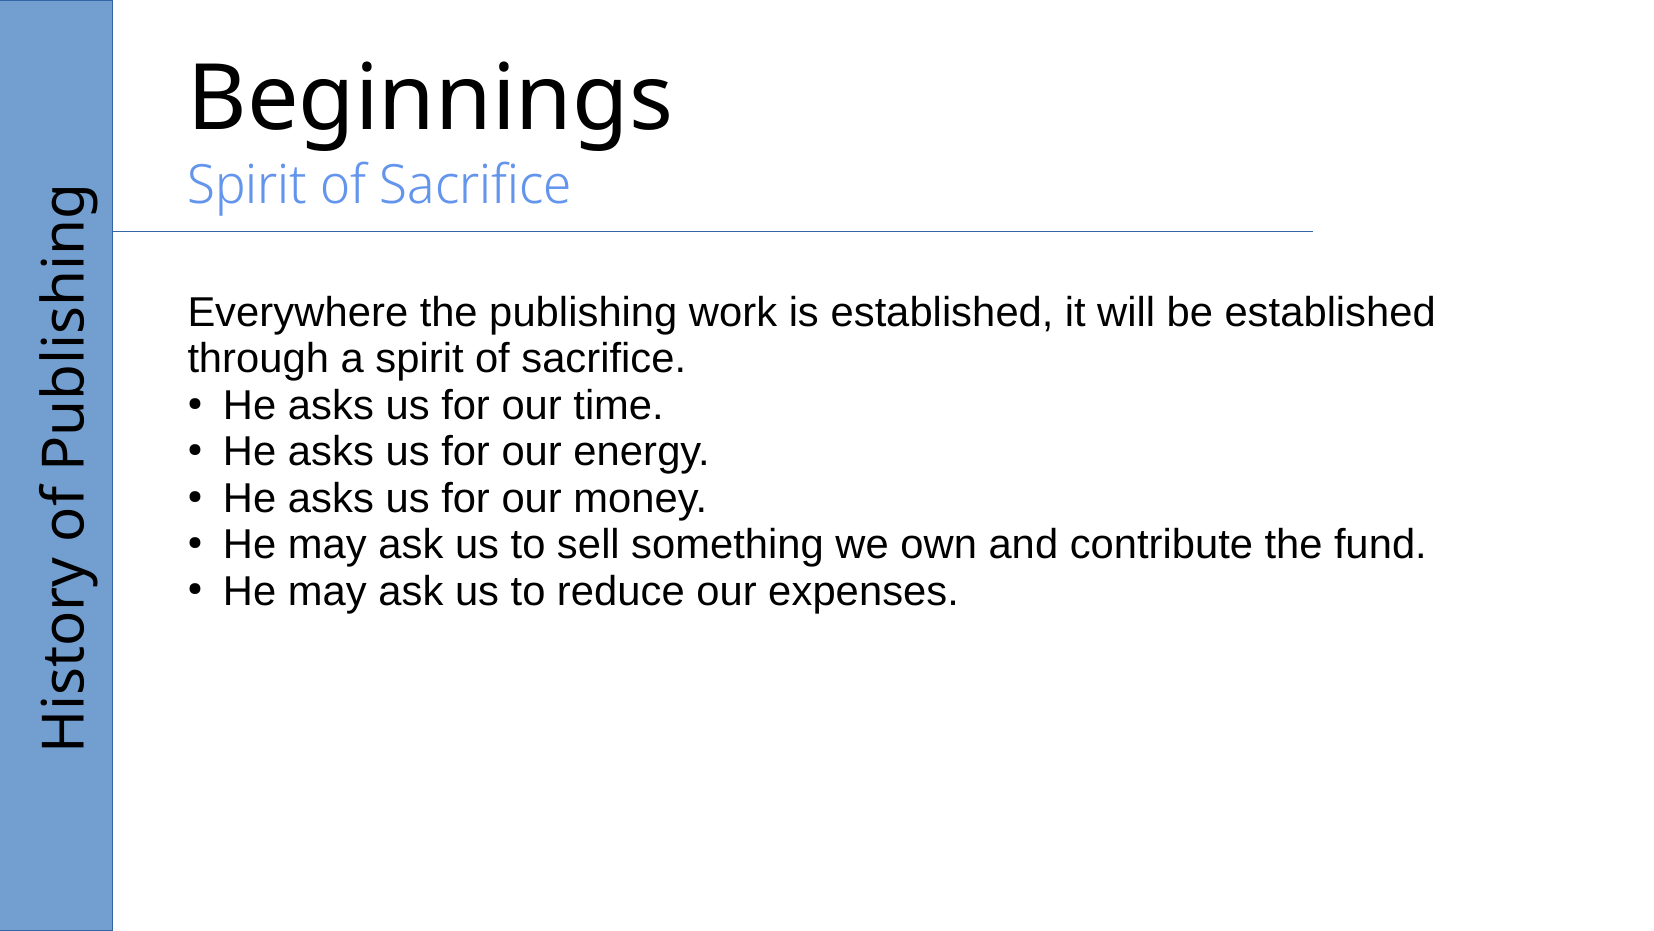

# Beginnings
Spirit of Sacrifice
Everywhere the publishing work is established, it will be established through a spirit of sacrifice.
He asks us for our time.
He asks us for our energy.
He asks us for our money.
He may ask us to sell something we own and contribute the fund.
He may ask us to reduce our expenses.
History of Publishing